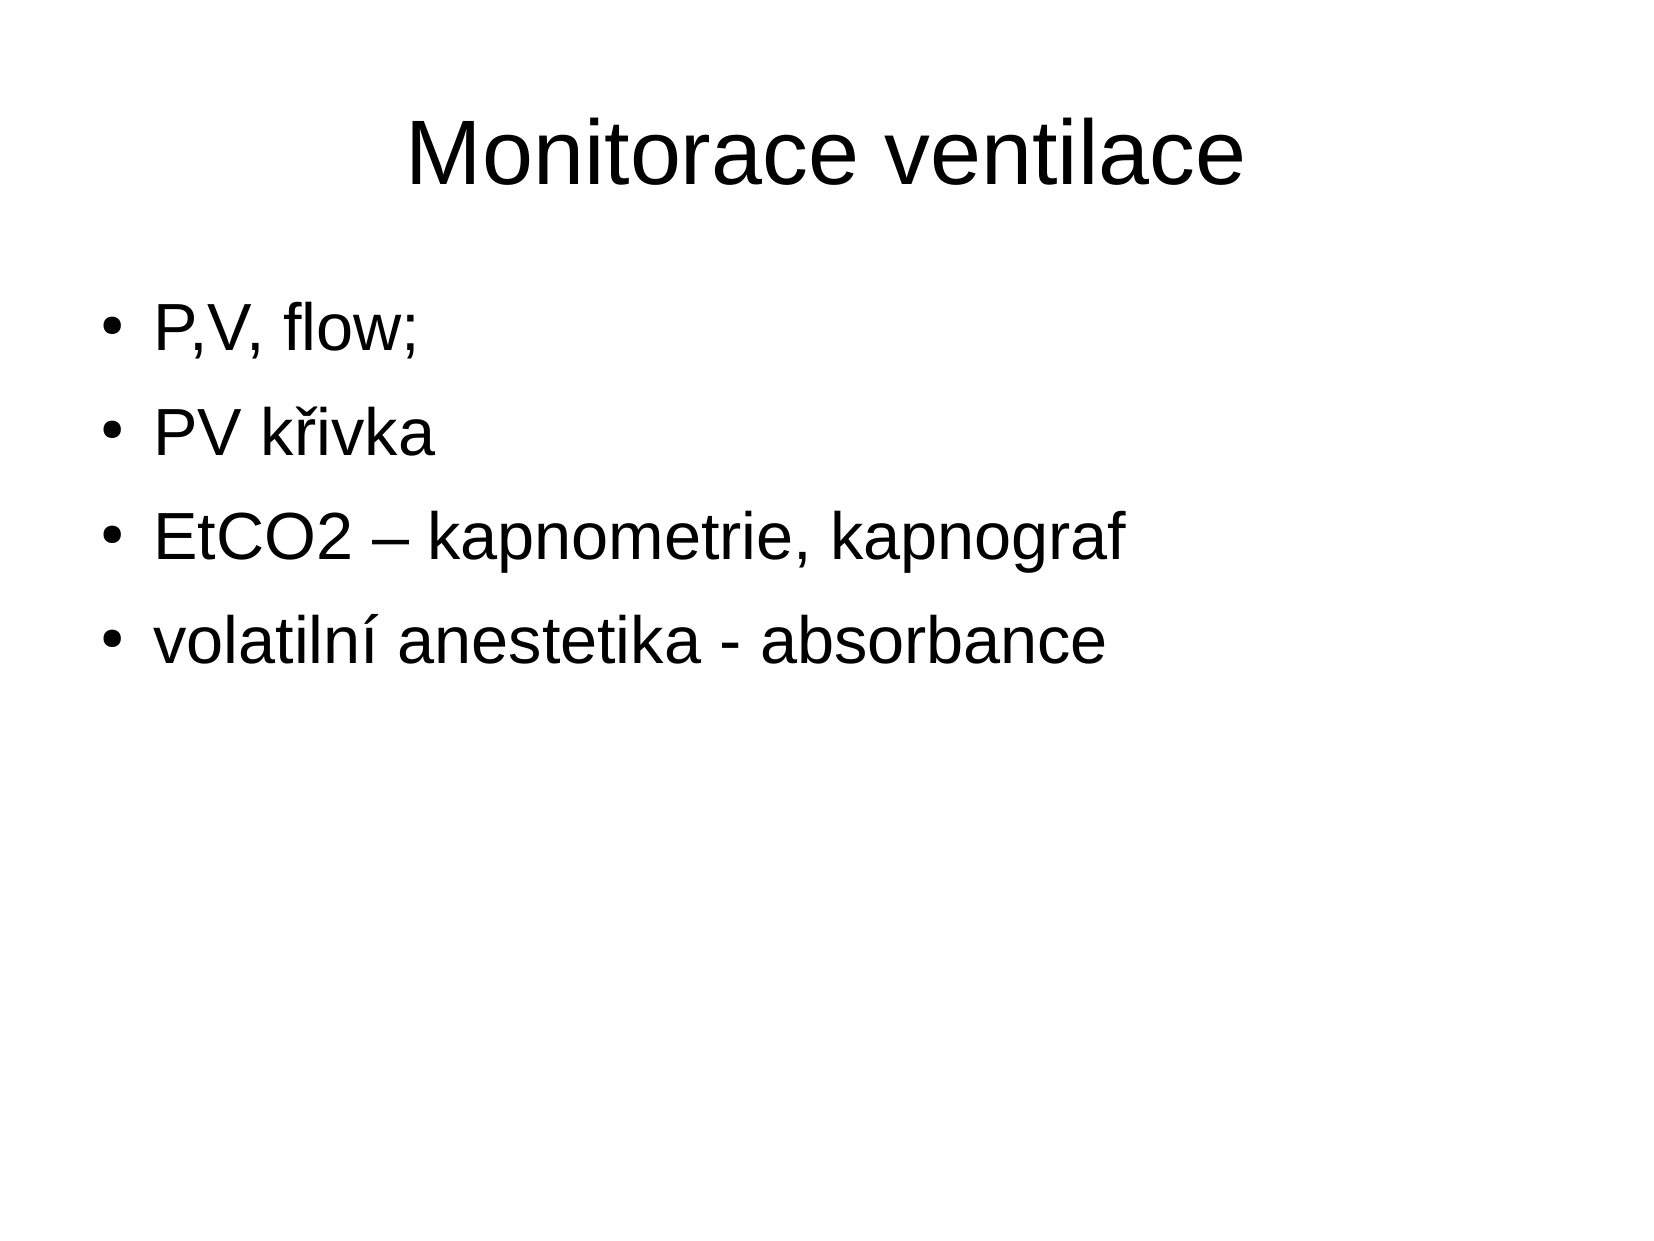

# Monitorace ventilace
P,V, flow;
PV křivka
EtCO2 – kapnometrie, kapnograf
volatilní anestetika - absorbance